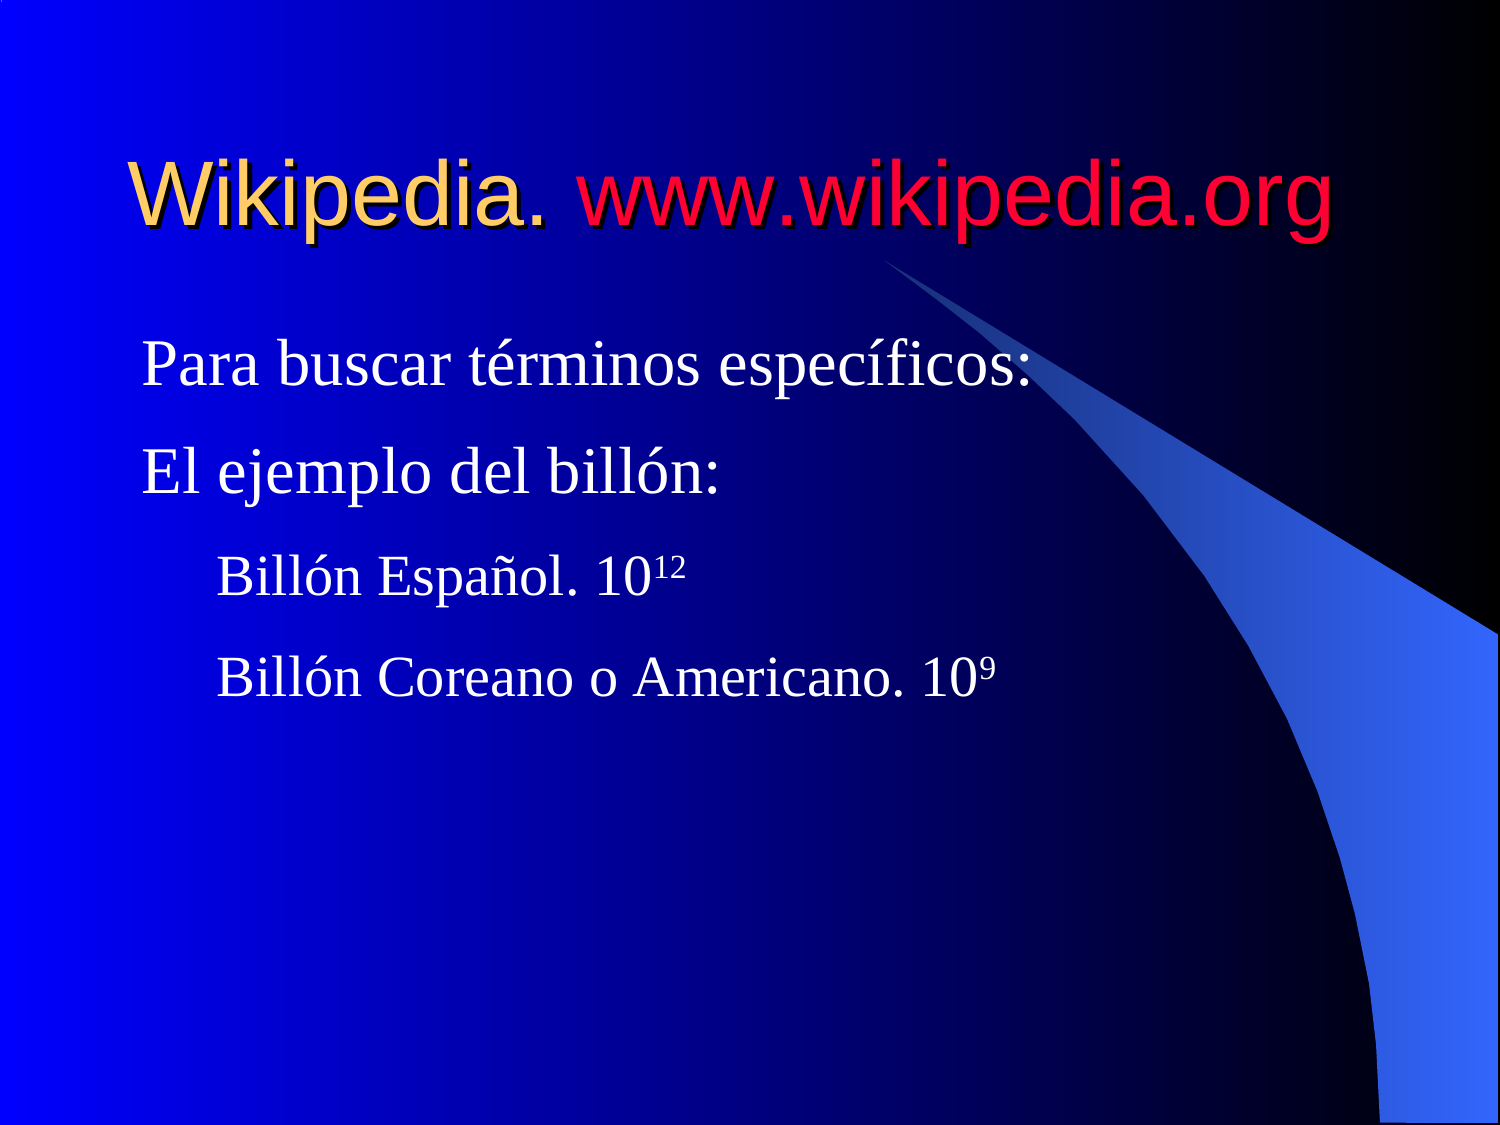

# Wikipedia. www.wikipedia.org
Para buscar términos específicos:
El ejemplo del billón:
Billón Español. 1012
Billón Coreano o Americano. 109